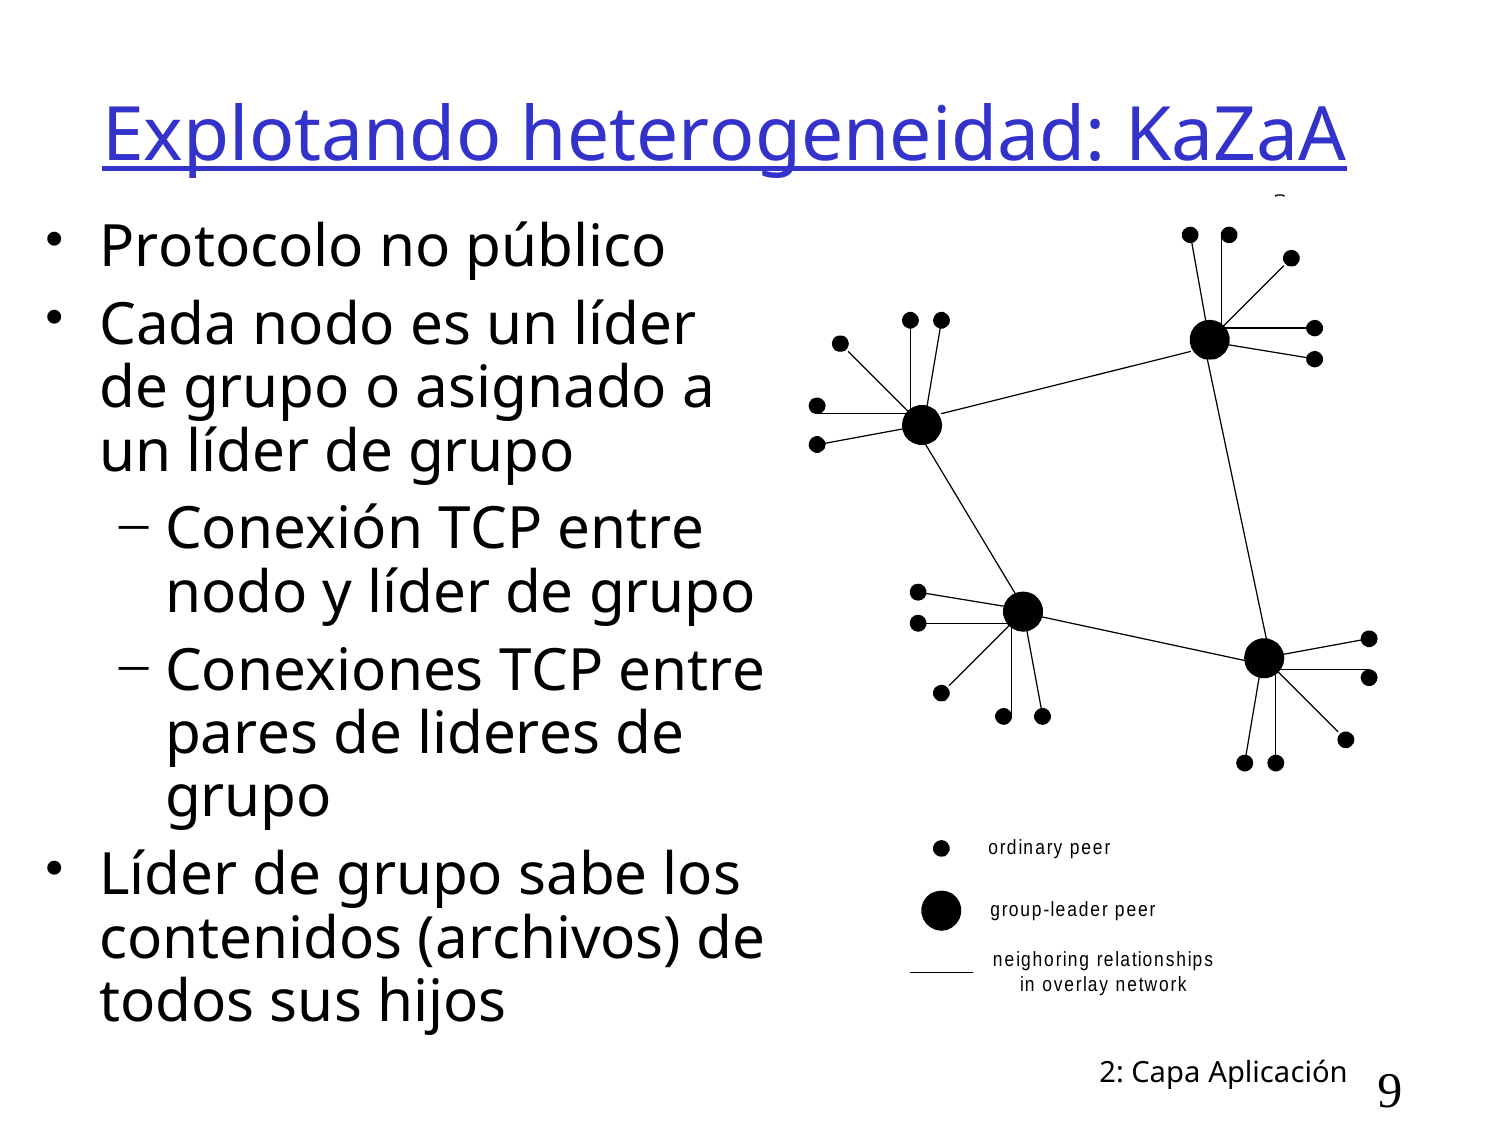

# Explotando heterogeneidad: KaZaA
Protocolo no público
Cada nodo es un líder de grupo o asignado a un líder de grupo
Conexión TCP entre nodo y líder de grupo
Conexiones TCP entre pares de lideres de grupo
Líder de grupo sabe los contenidos (archivos) de todos sus hijos